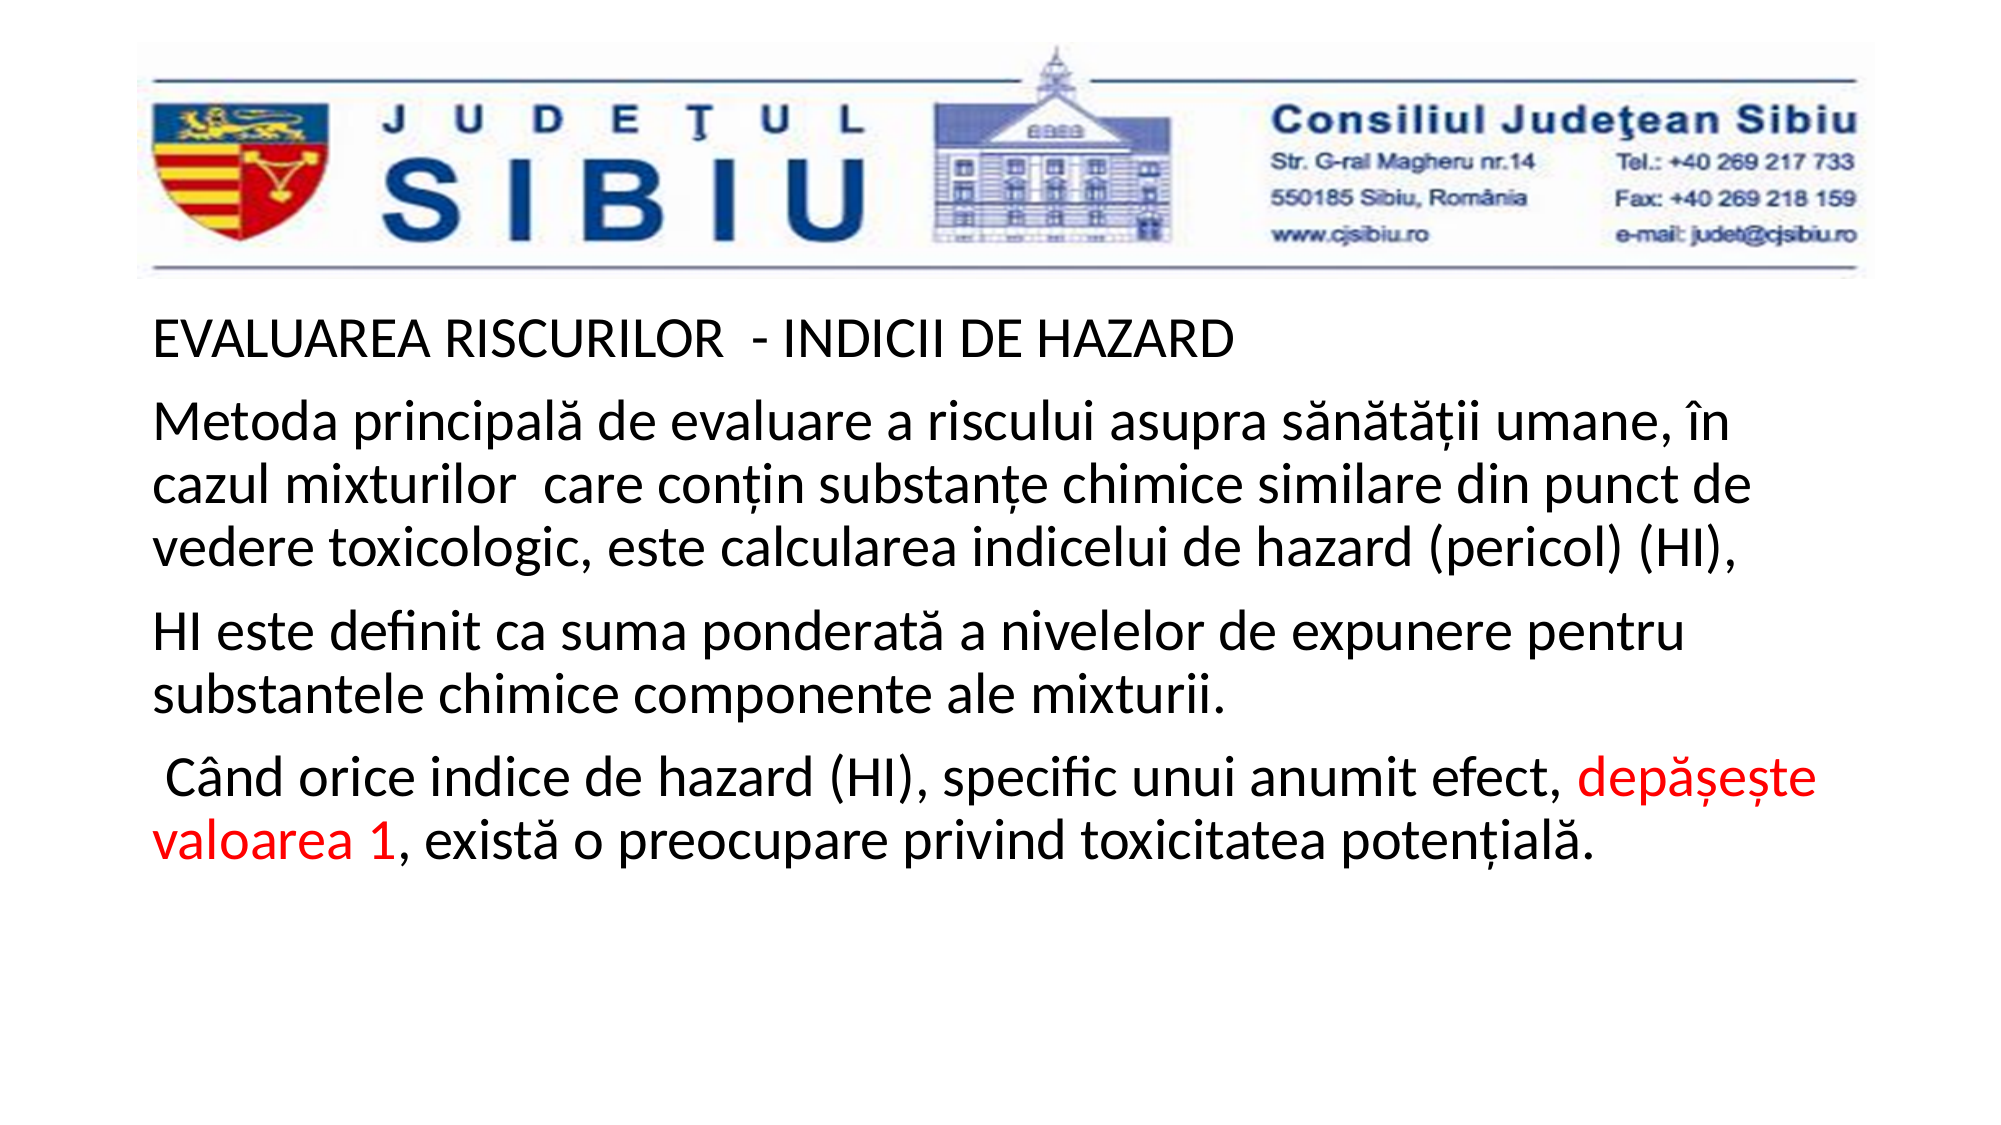

#
EVALUAREA RISCURILOR - INDICII DE HAZARD
Metoda principală de evaluare a riscului asupra sănătății umane, în cazul mixturilor care conțin substanțe chimice similare din punct de vedere toxicologic, este calcularea indicelui de hazard (pericol) (HI),
HI este definit ca suma ponderată a nivelelor de expunere pentru substantele chimice componente ale mixturii.
 Când orice indice de hazard (HI), specific unui anumit efect, depășește valoarea 1, există o preocupare privind toxicitatea potențială.